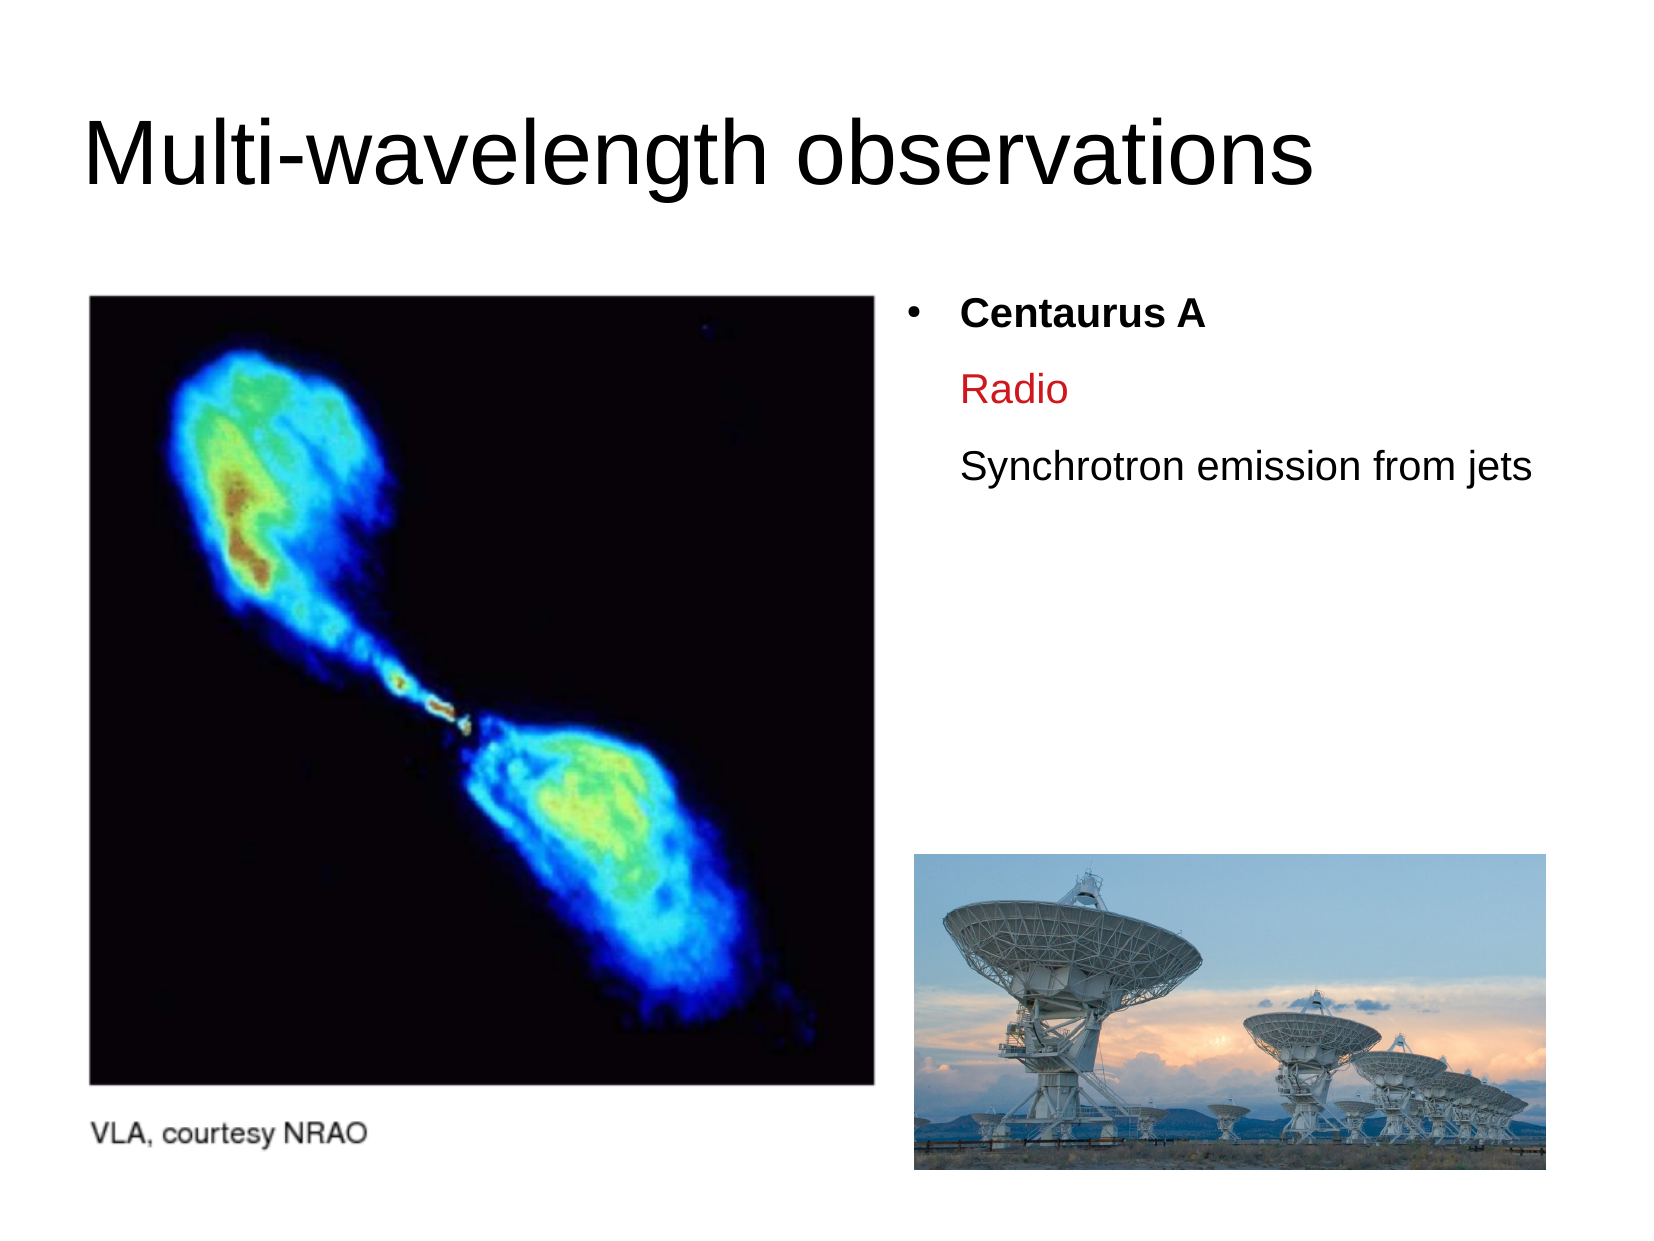

# Multi-wavelength observations
Centaurus A
Radio
Synchrotron emission from jets